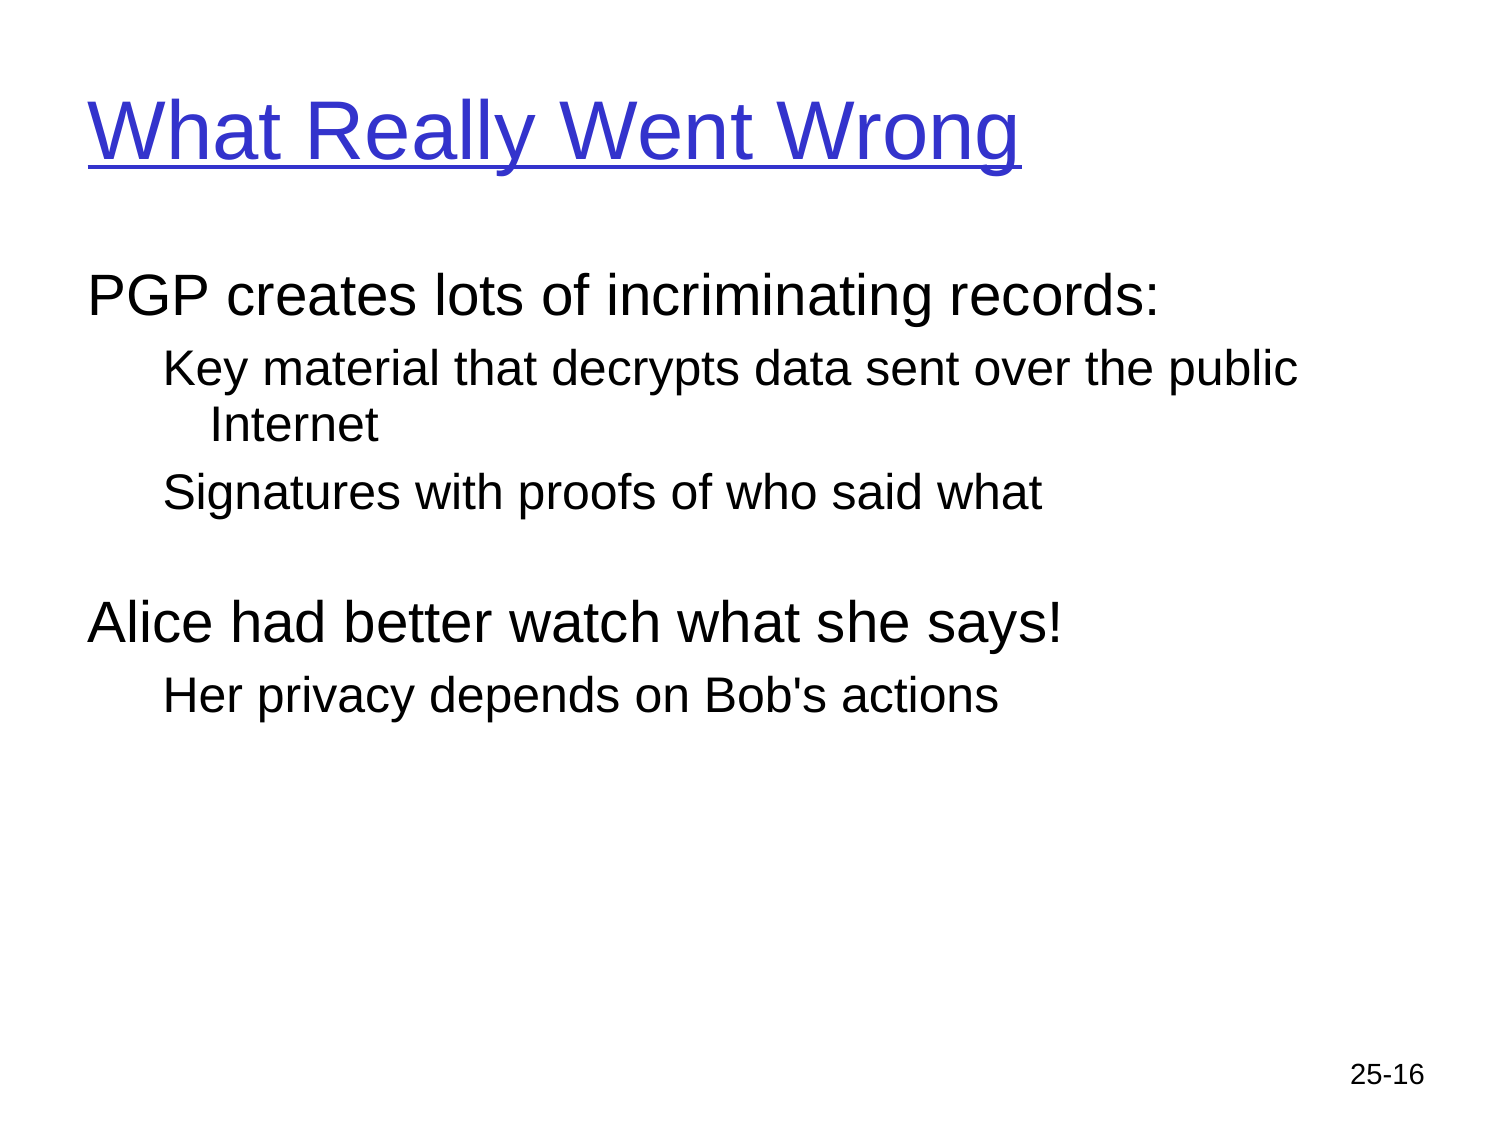

# What Really Went Wrong
PGP creates lots of incriminating records:
Key material that decrypts data sent over the public Internet
Signatures with proofs of who said what
Alice had better watch what she says!
Her privacy depends on Bob's actions
16